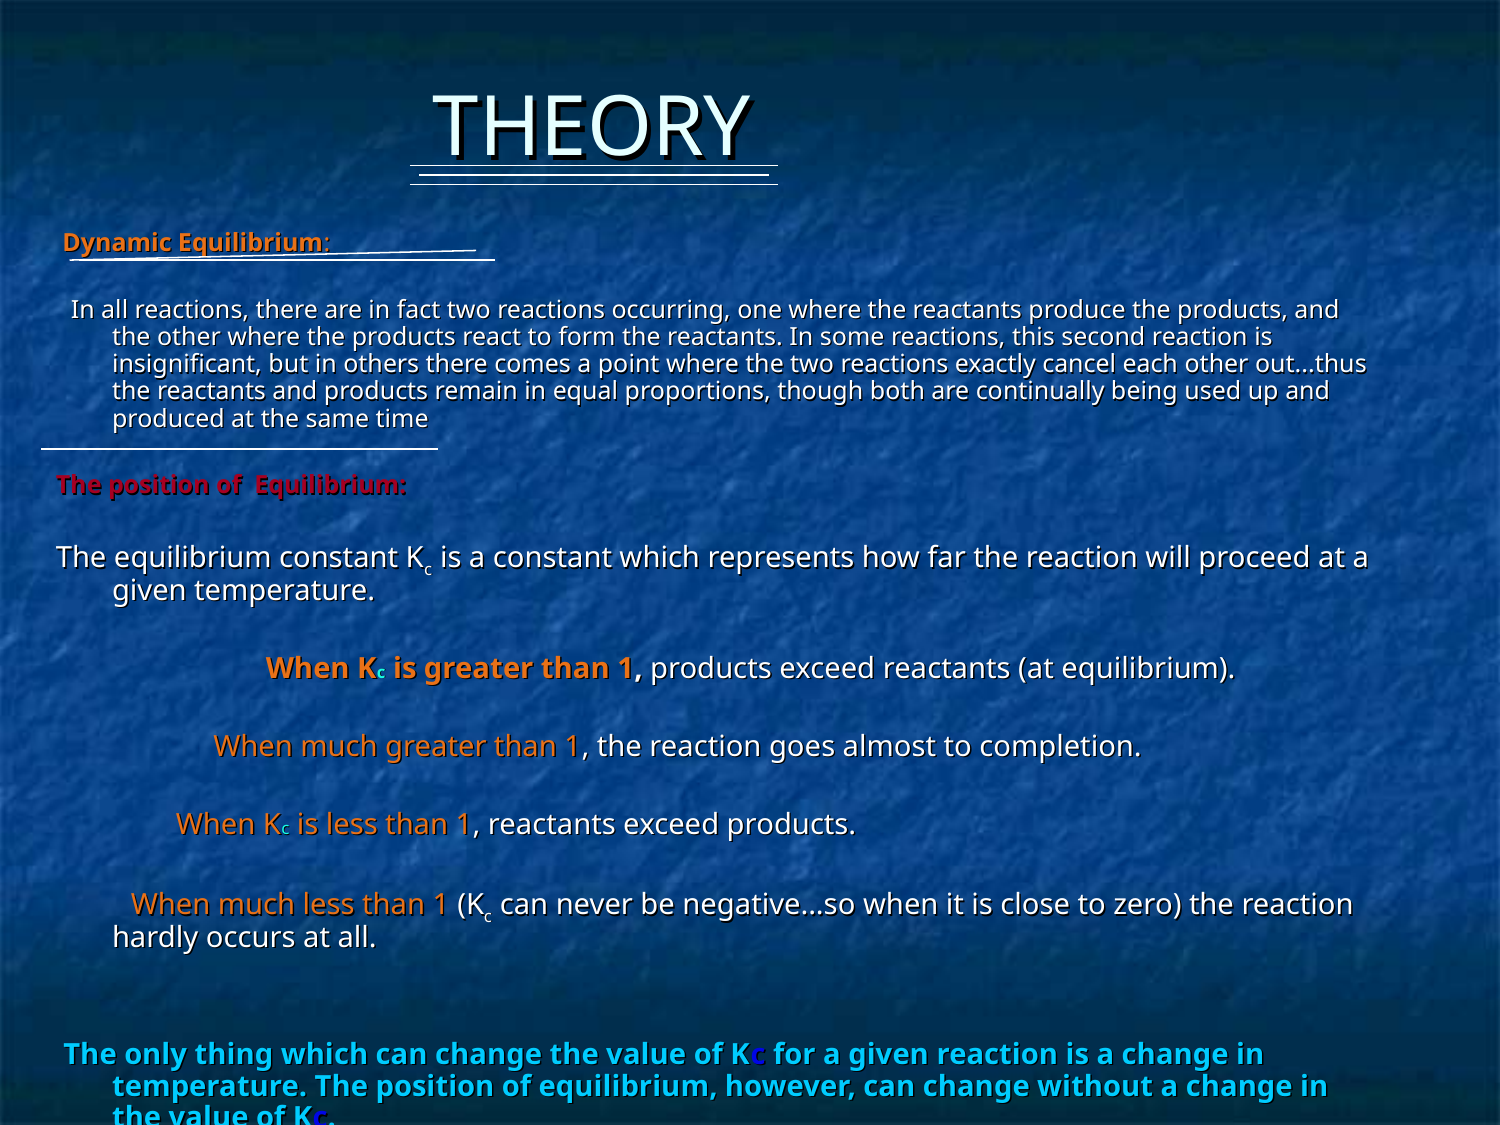

# THEORY
 Dynamic Equilibrium:
 In all reactions, there are in fact two reactions occurring, one where the reactants produce the products, and the other where the products react to form the reactants. In some reactions, this second reaction is insignificant, but in others there comes a point where the two reactions exactly cancel each other out...thus the reactants and products remain in equal proportions, though both are continually being used up and produced at the same time
The position of Equilibrium:
The equilibrium constant Kc is a constant which represents how far the reaction will proceed at a given temperature.
 When Kc is greater than 1, products exceed reactants (at equilibrium).
 When much greater than 1, the reaction goes almost to completion.
 When Kc is less than 1, reactants exceed products.
 When much less than 1 (Kc can never be negative...so when it is close to zero) the reaction hardly occurs at all.
 The only thing which can change the value of Kc for a given reaction is a change in temperature. The position of equilibrium, however, can change without a change in the value of Kc.